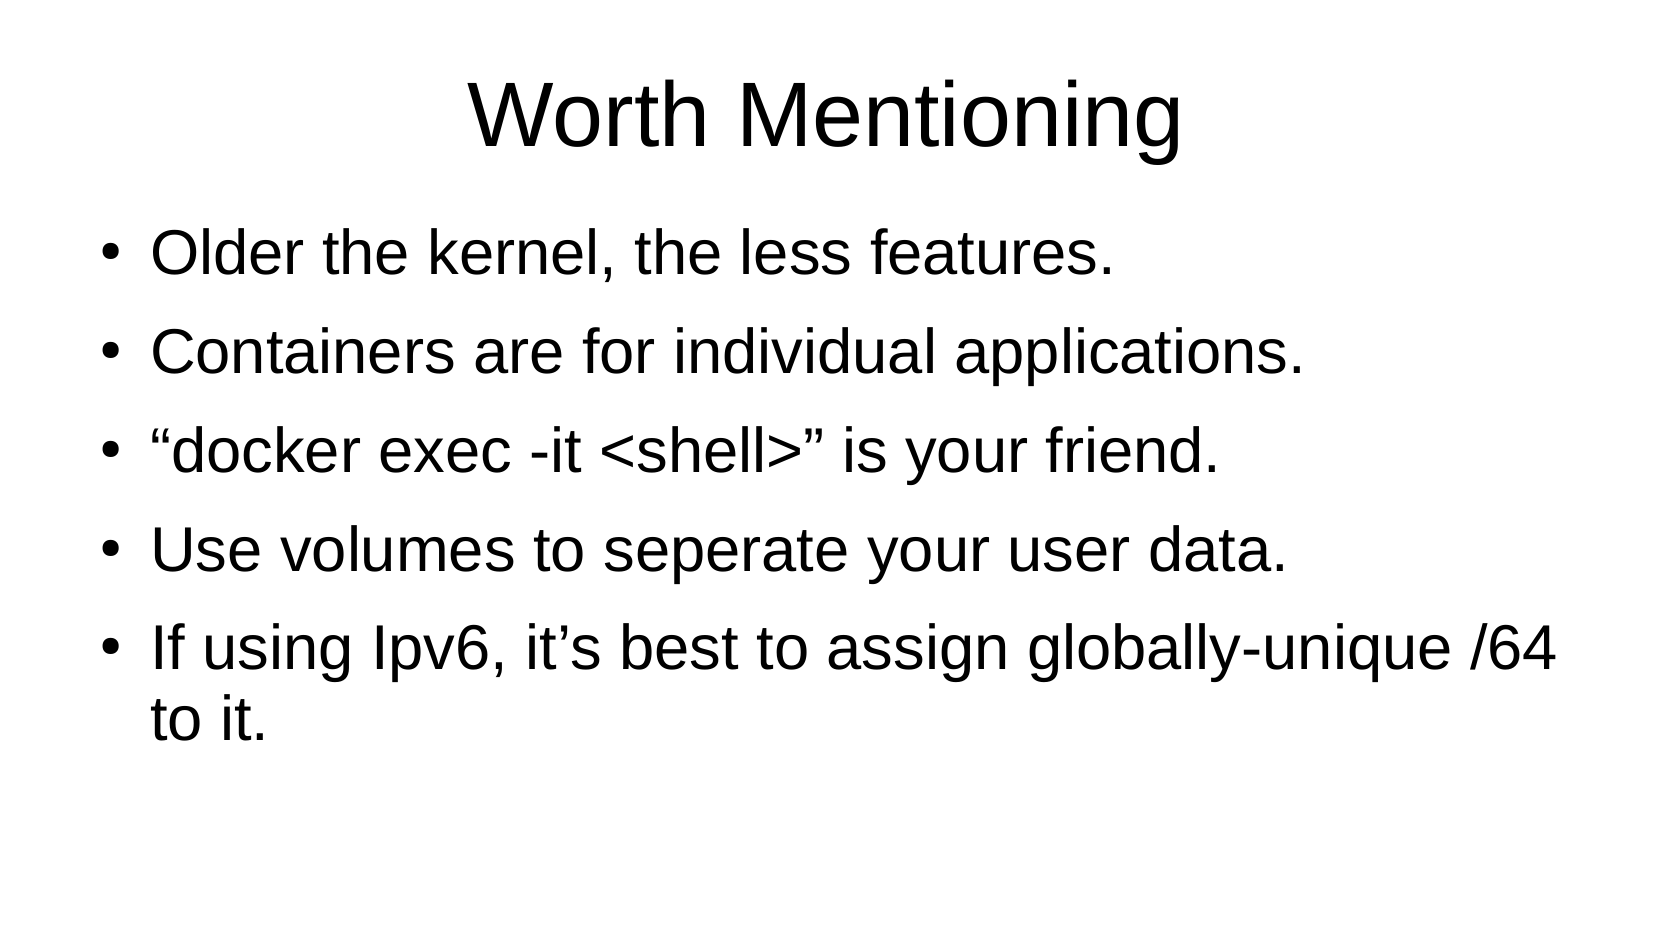

# Worth Mentioning
Older the kernel, the less features.
Containers are for individual applications.
“docker exec -it <shell>” is your friend.
Use volumes to seperate your user data.
If using Ipv6, it’s best to assign globally-unique /64 to it.